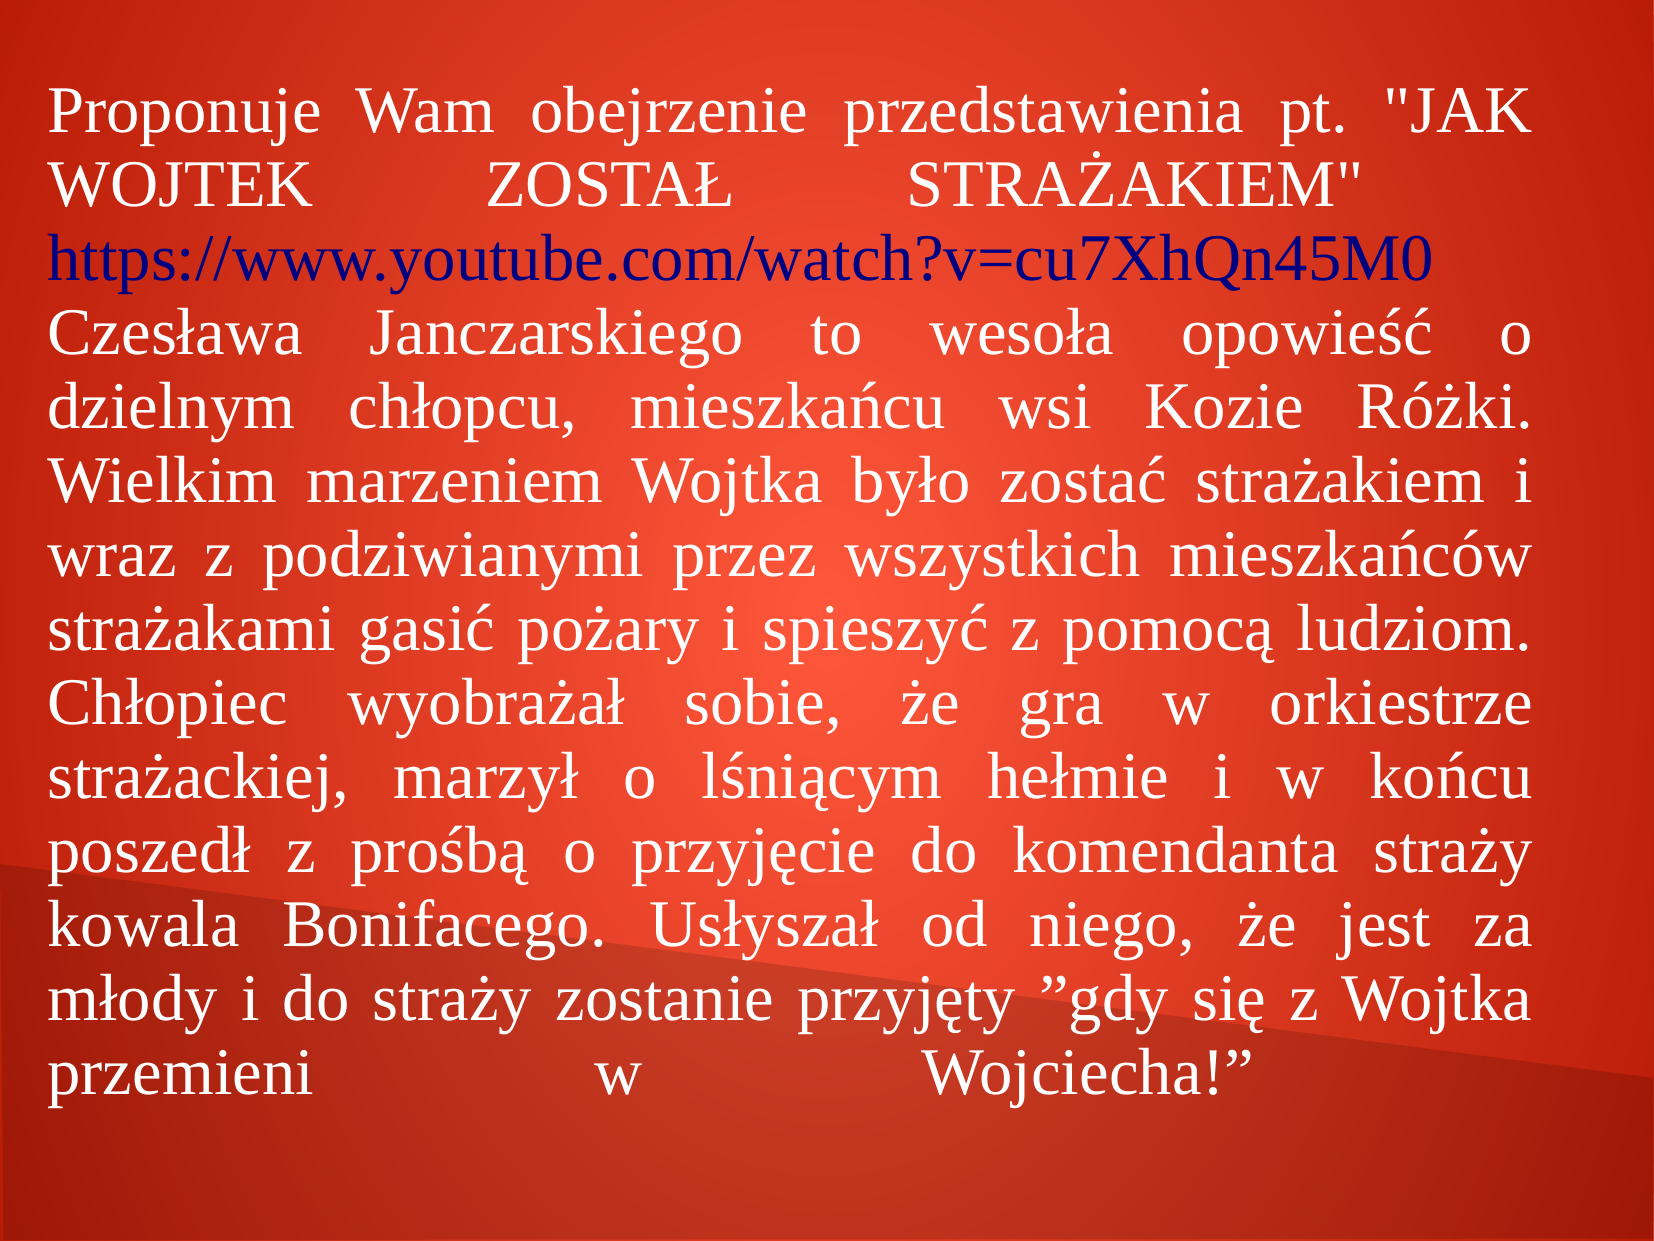

# Proponuje Wam obejrzenie przedstawienia pt. "JAK WOJTEK ZOSTAŁ STRAŻAKIEM" https://www.youtube.com/watch?v=cu7XhQn45M0 Czesława Janczarskiego to wesoła opowieść o dzielnym chłopcu, mieszkańcu wsi Kozie Różki. Wielkim marzeniem Wojtka było zostać strażakiem i wraz z podziwianymi przez wszystkich mieszkańców strażakami gasić pożary i spieszyć z pomocą ludziom. Chłopiec wyobrażał sobie, że gra w orkiestrze strażackiej, marzył o lśniącym hełmie i w końcu poszedł z prośbą o przyjęcie do komendanta straży kowala Bonifacego. Usłyszał od niego, że jest za młody i do straży zostanie przyjęty ”gdy się z Wojtka przemieni w Wojciecha!”